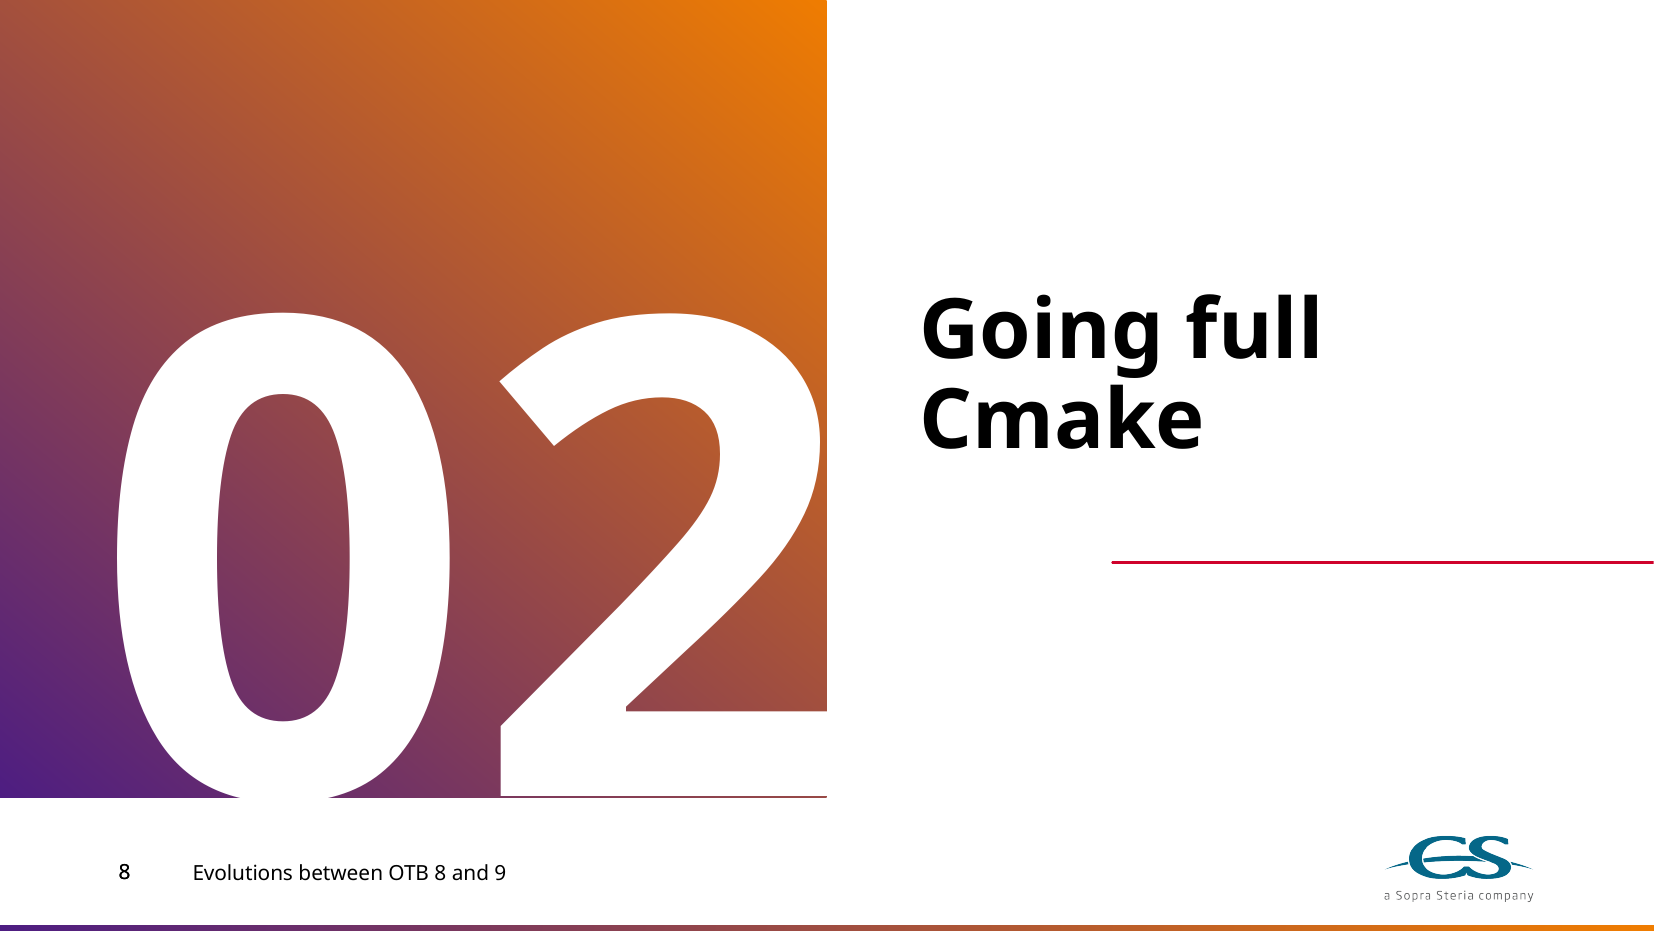

02
# Going full Cmake
Evolutions between OTB 8 and 9